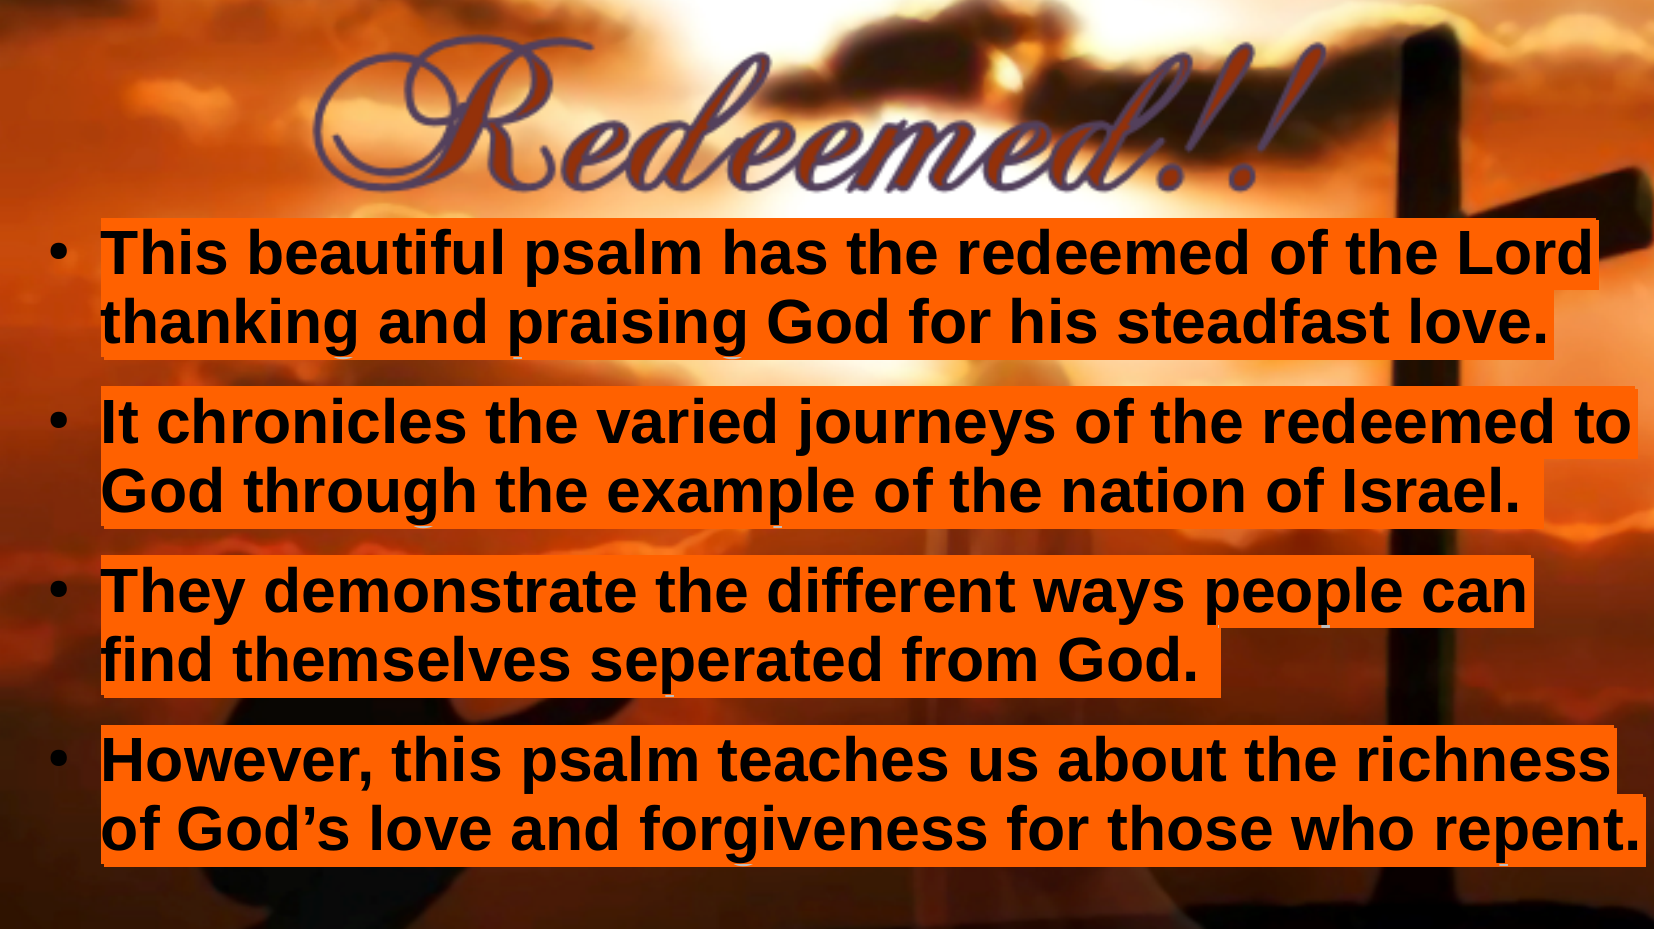

# This beautiful psalm has the redeemed of the Lord thanking and praising God for his steadfast love.
It chronicles the varied journeys of the redeemed to God through the example of the nation of Israel.
They demonstrate the different ways people can find themselves seperated from God.
However, this psalm teaches us about the richness of God’s love and forgiveness for those who repent.